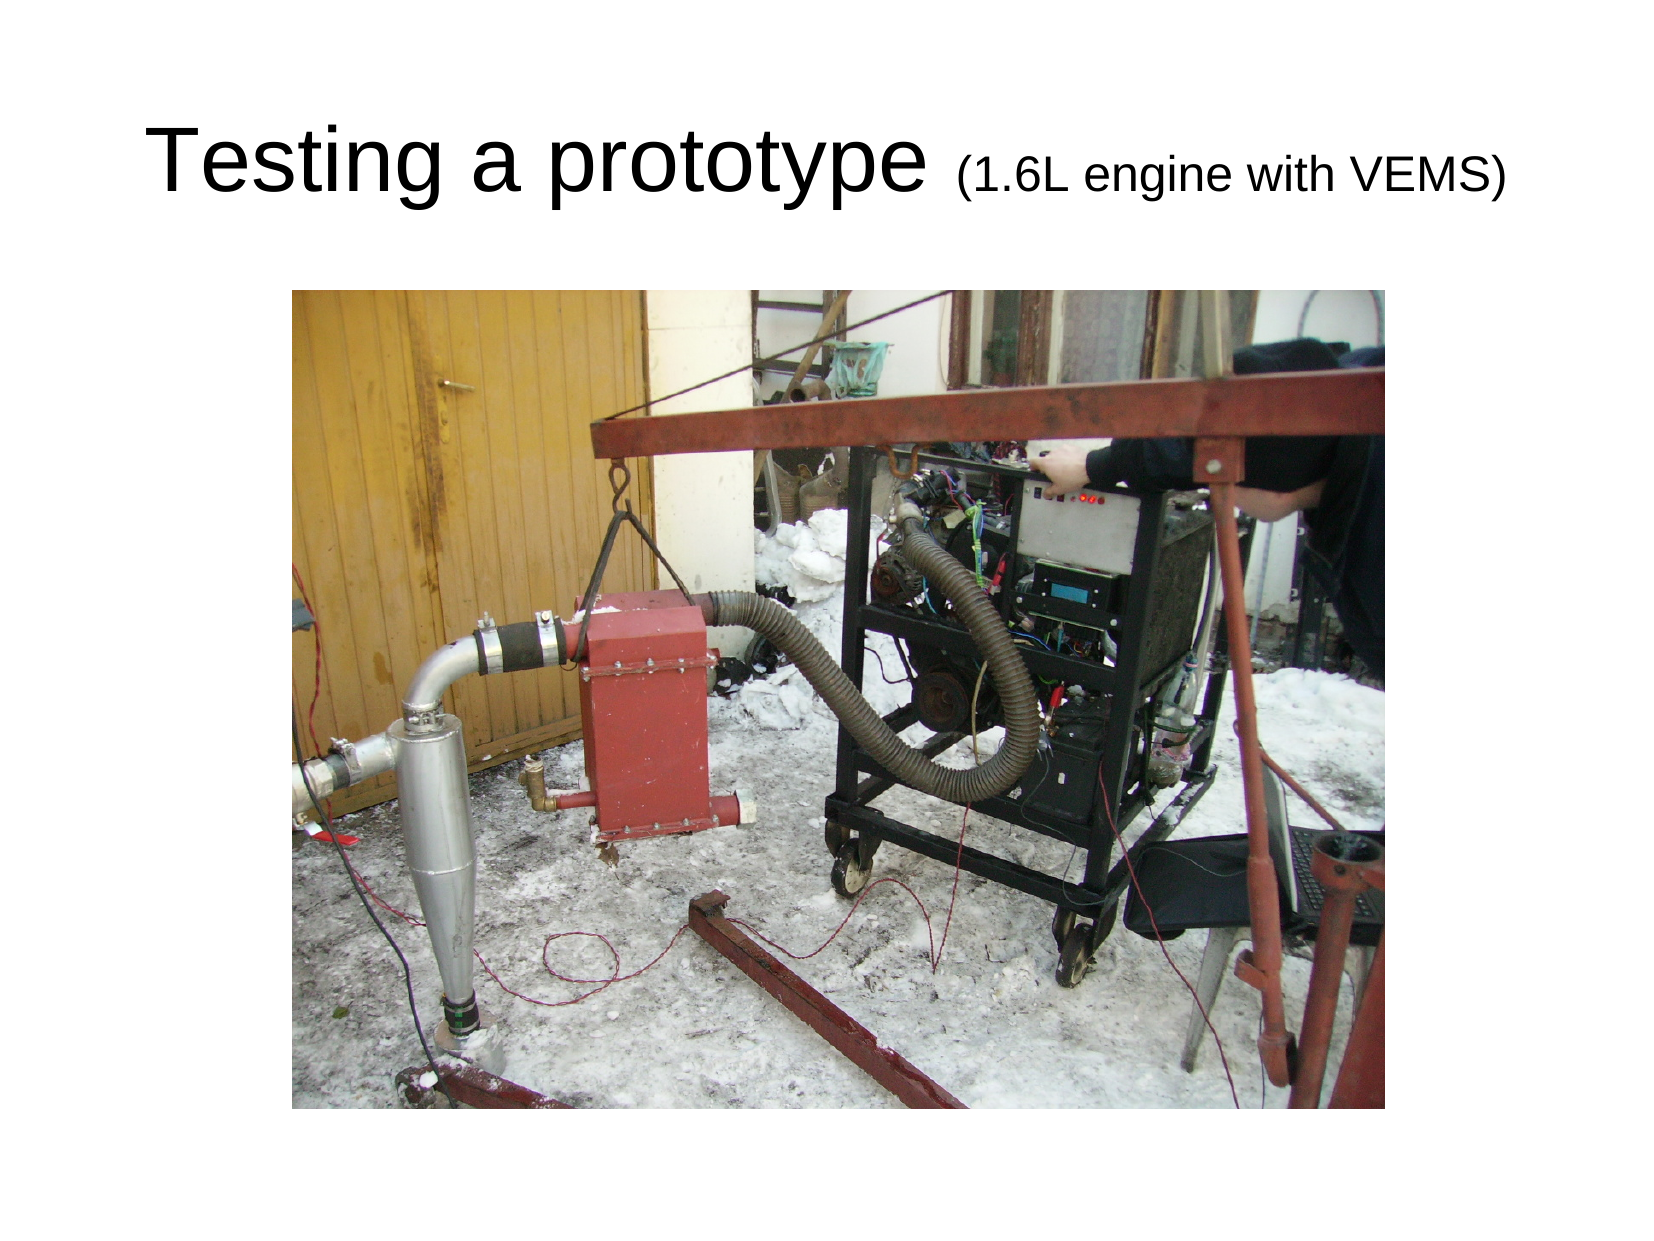

# Testing a prototype (1.6L engine with VEMS)